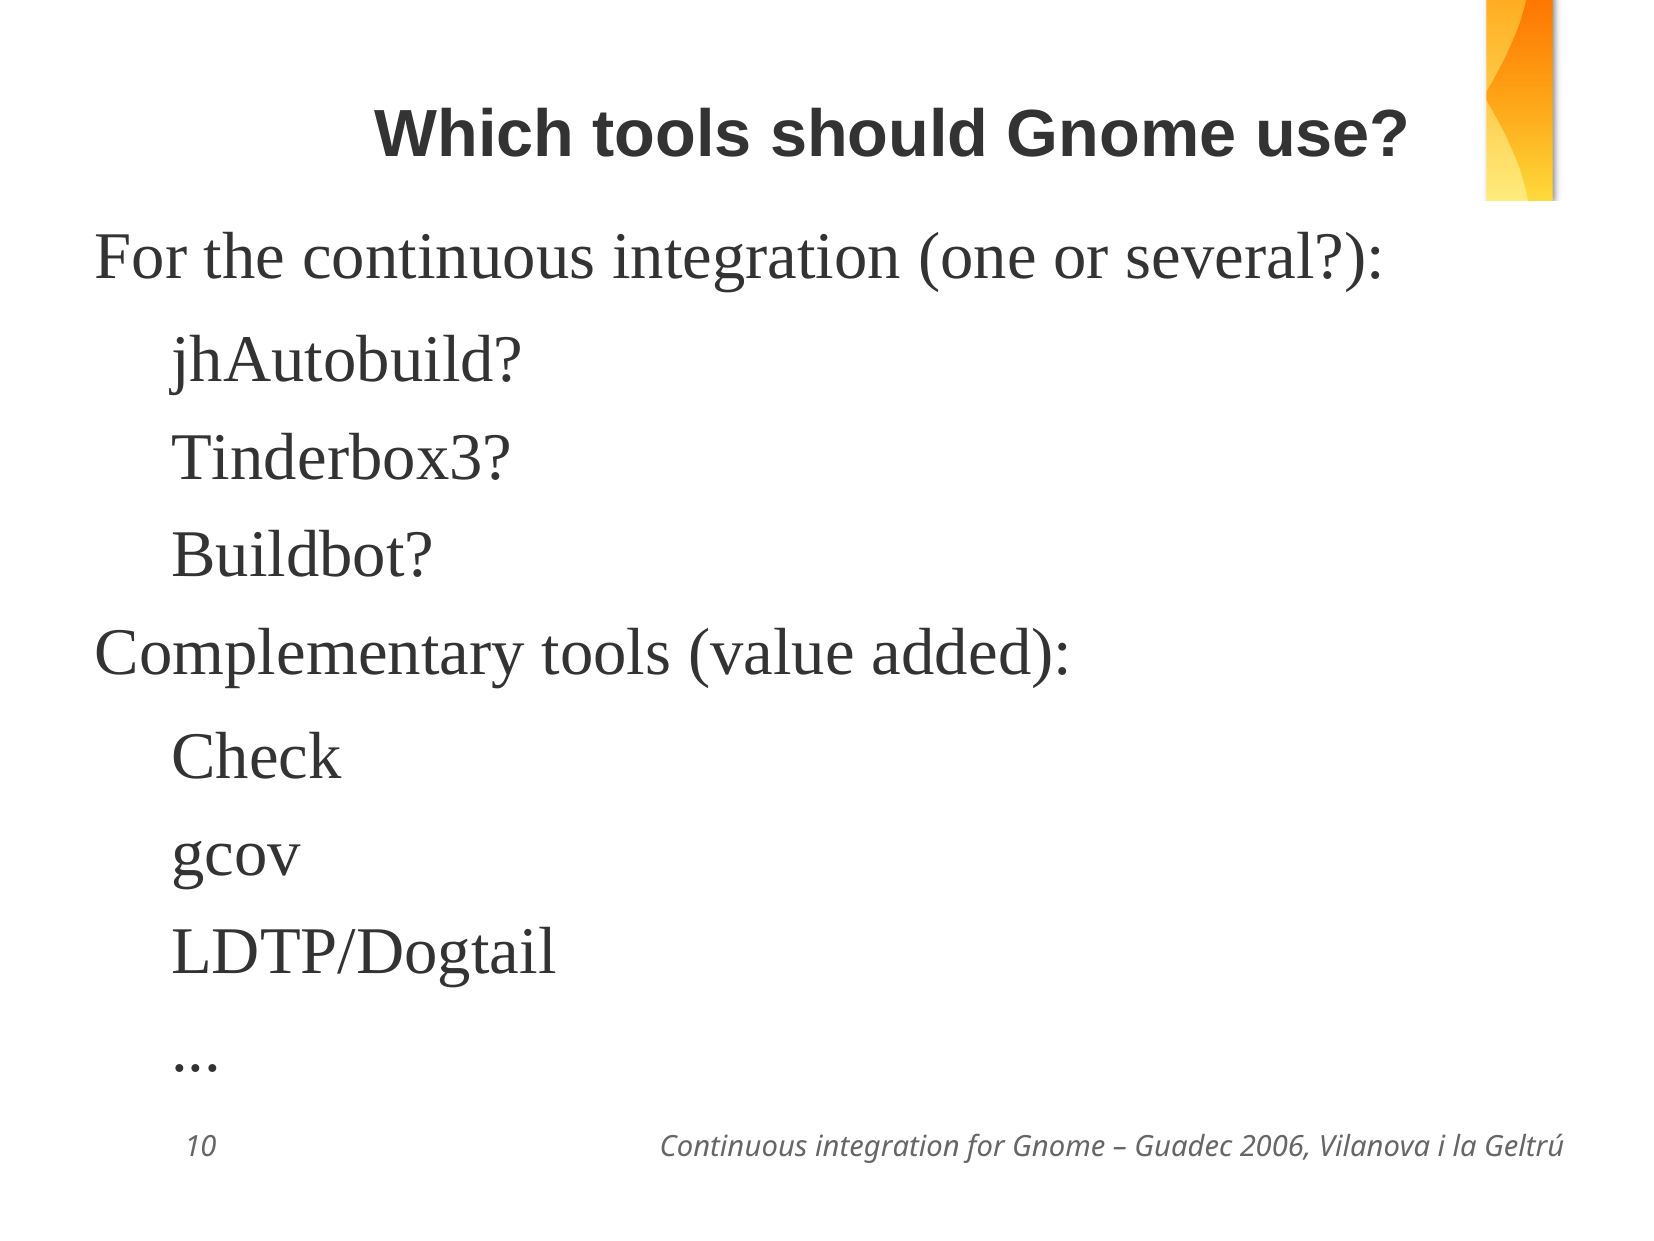

# Which tools should Gnome use?
For the continuous integration (one or several?):
jhAutobuild?
Tinderbox3?
Buildbot?
Complementary tools (value added):
Check
gcov
LDTP/Dogtail
...
10